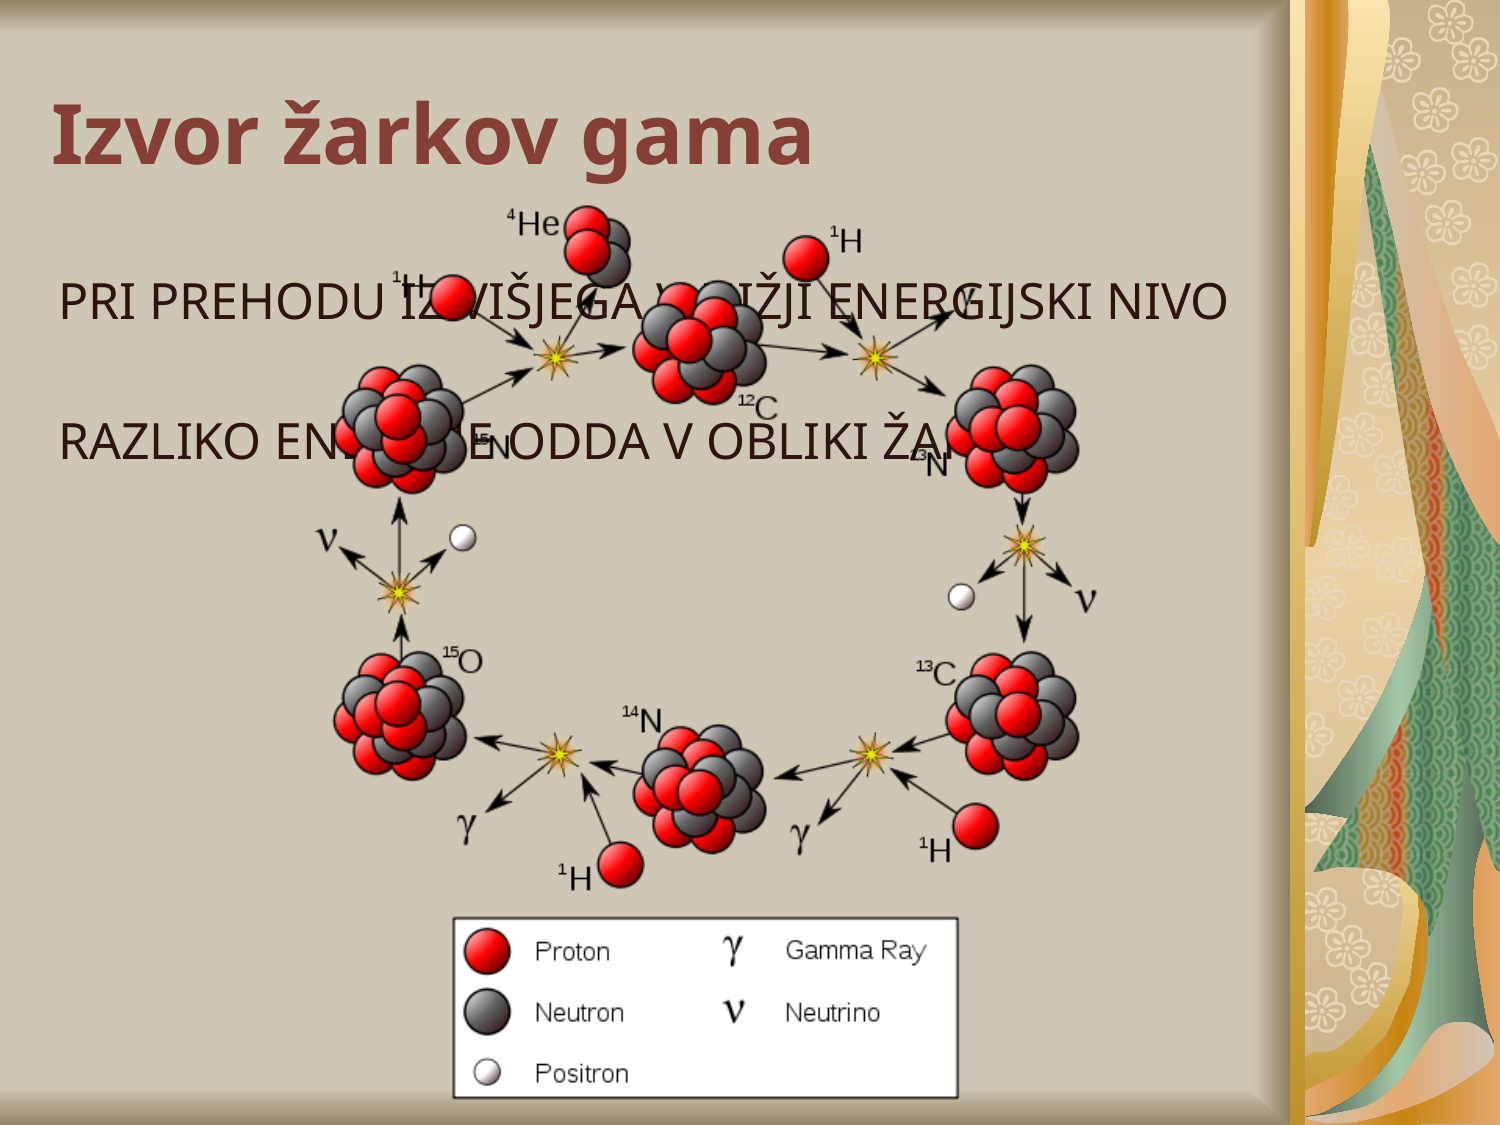

# Izvor žarkov gama
PRI PREHODU IZ VIŠJEGA V NIŽJI ENERGIJSKI NIVO
RAZLIKO ENERGIJE ODDA V OBLIKI ŽARKA